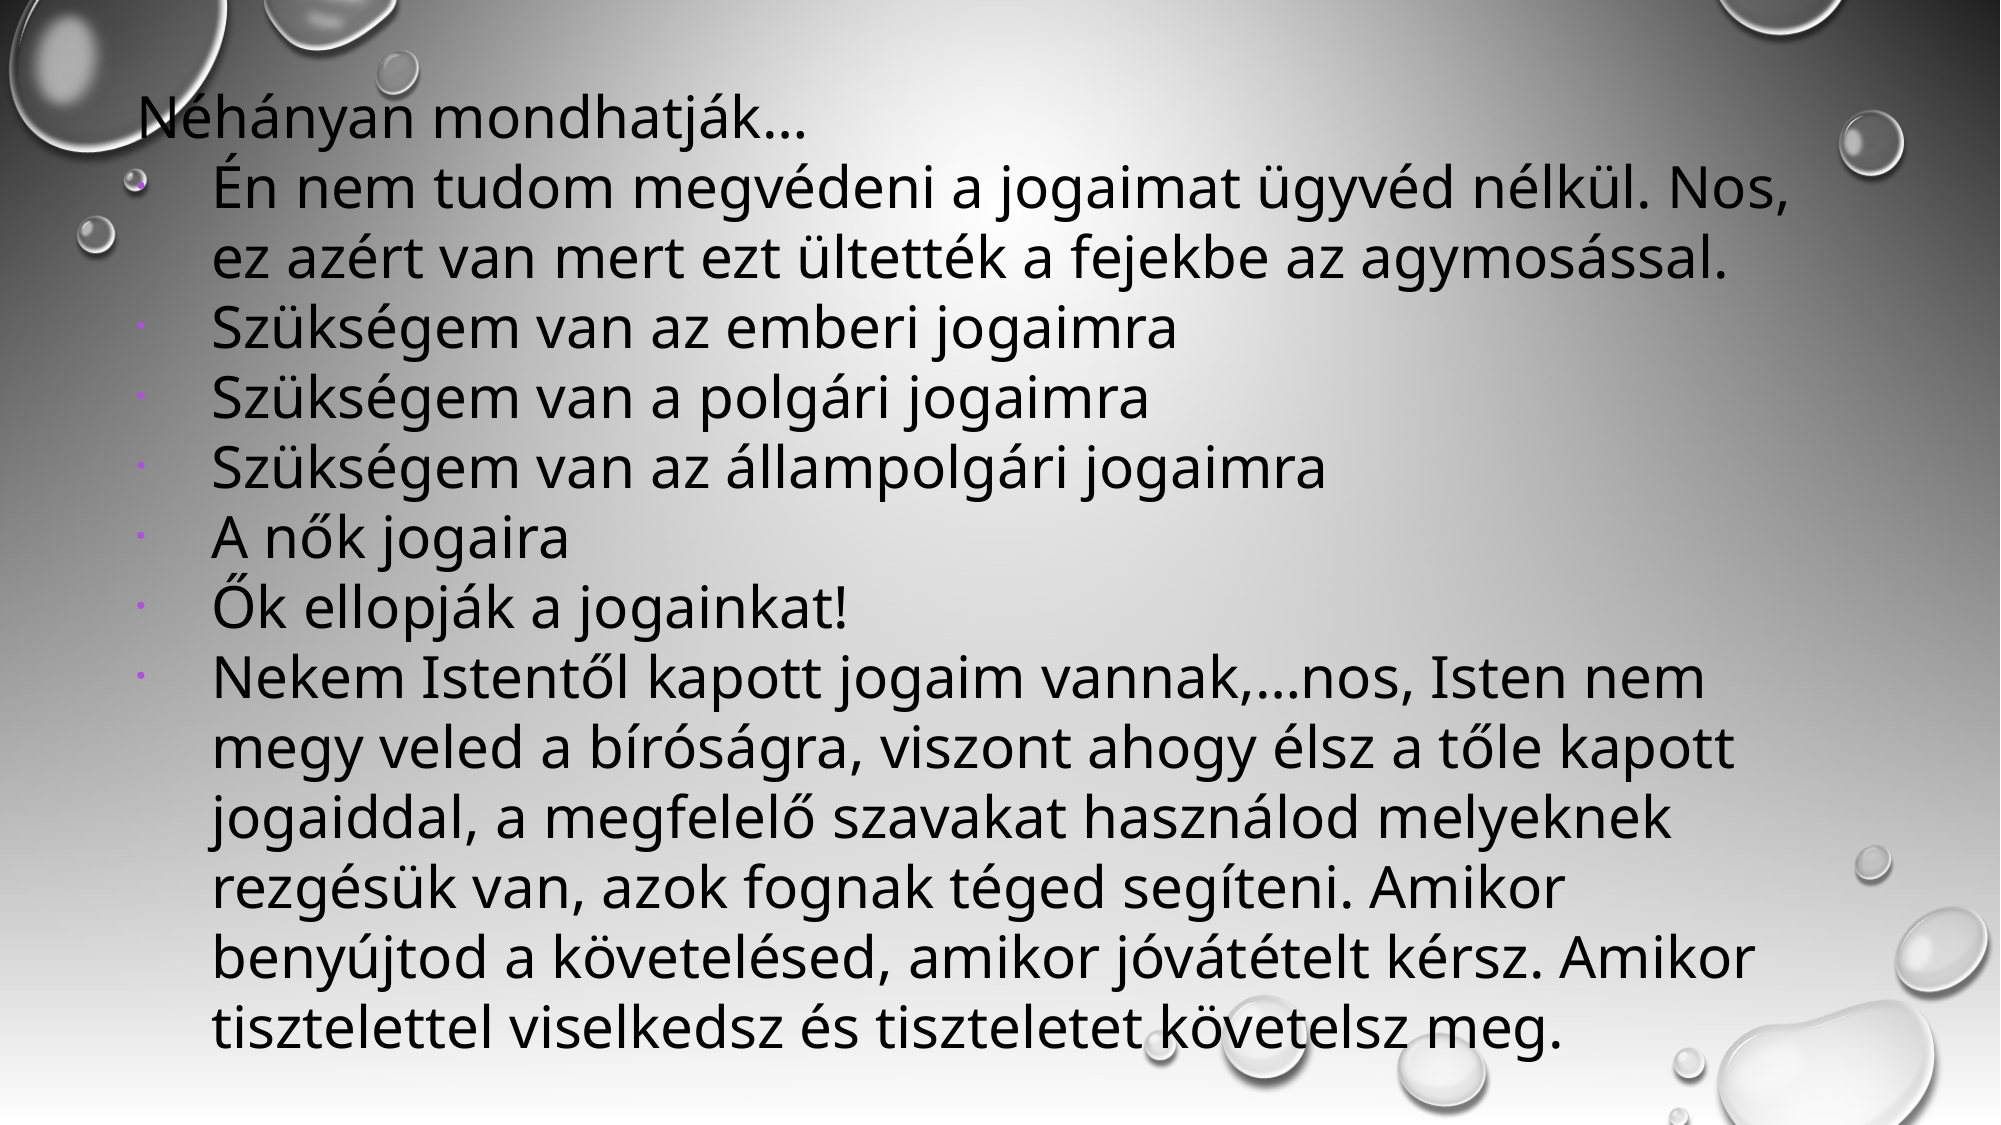

Néhányan mondhatják…
Én nem tudom megvédeni a jogaimat ügyvéd nélkül. Nos, ez azért van mert ezt ültették a fejekbe az agymosással.
Szükségem van az emberi jogaimra
Szükségem van a polgári jogaimra
Szükségem van az állampolgári jogaimra
A nők jogaira
Ők ellopják a jogainkat!
Nekem Istentől kapott jogaim vannak,…nos, Isten nem megy veled a bíróságra, viszont ahogy élsz a tőle kapott jogaiddal, a megfelelő szavakat használod melyeknek rezgésük van, azok fognak téged segíteni. Amikor benyújtod a követelésed, amikor jóvátételt kérsz. Amikor tisztelettel viselkedsz és tiszteletet követelsz meg.